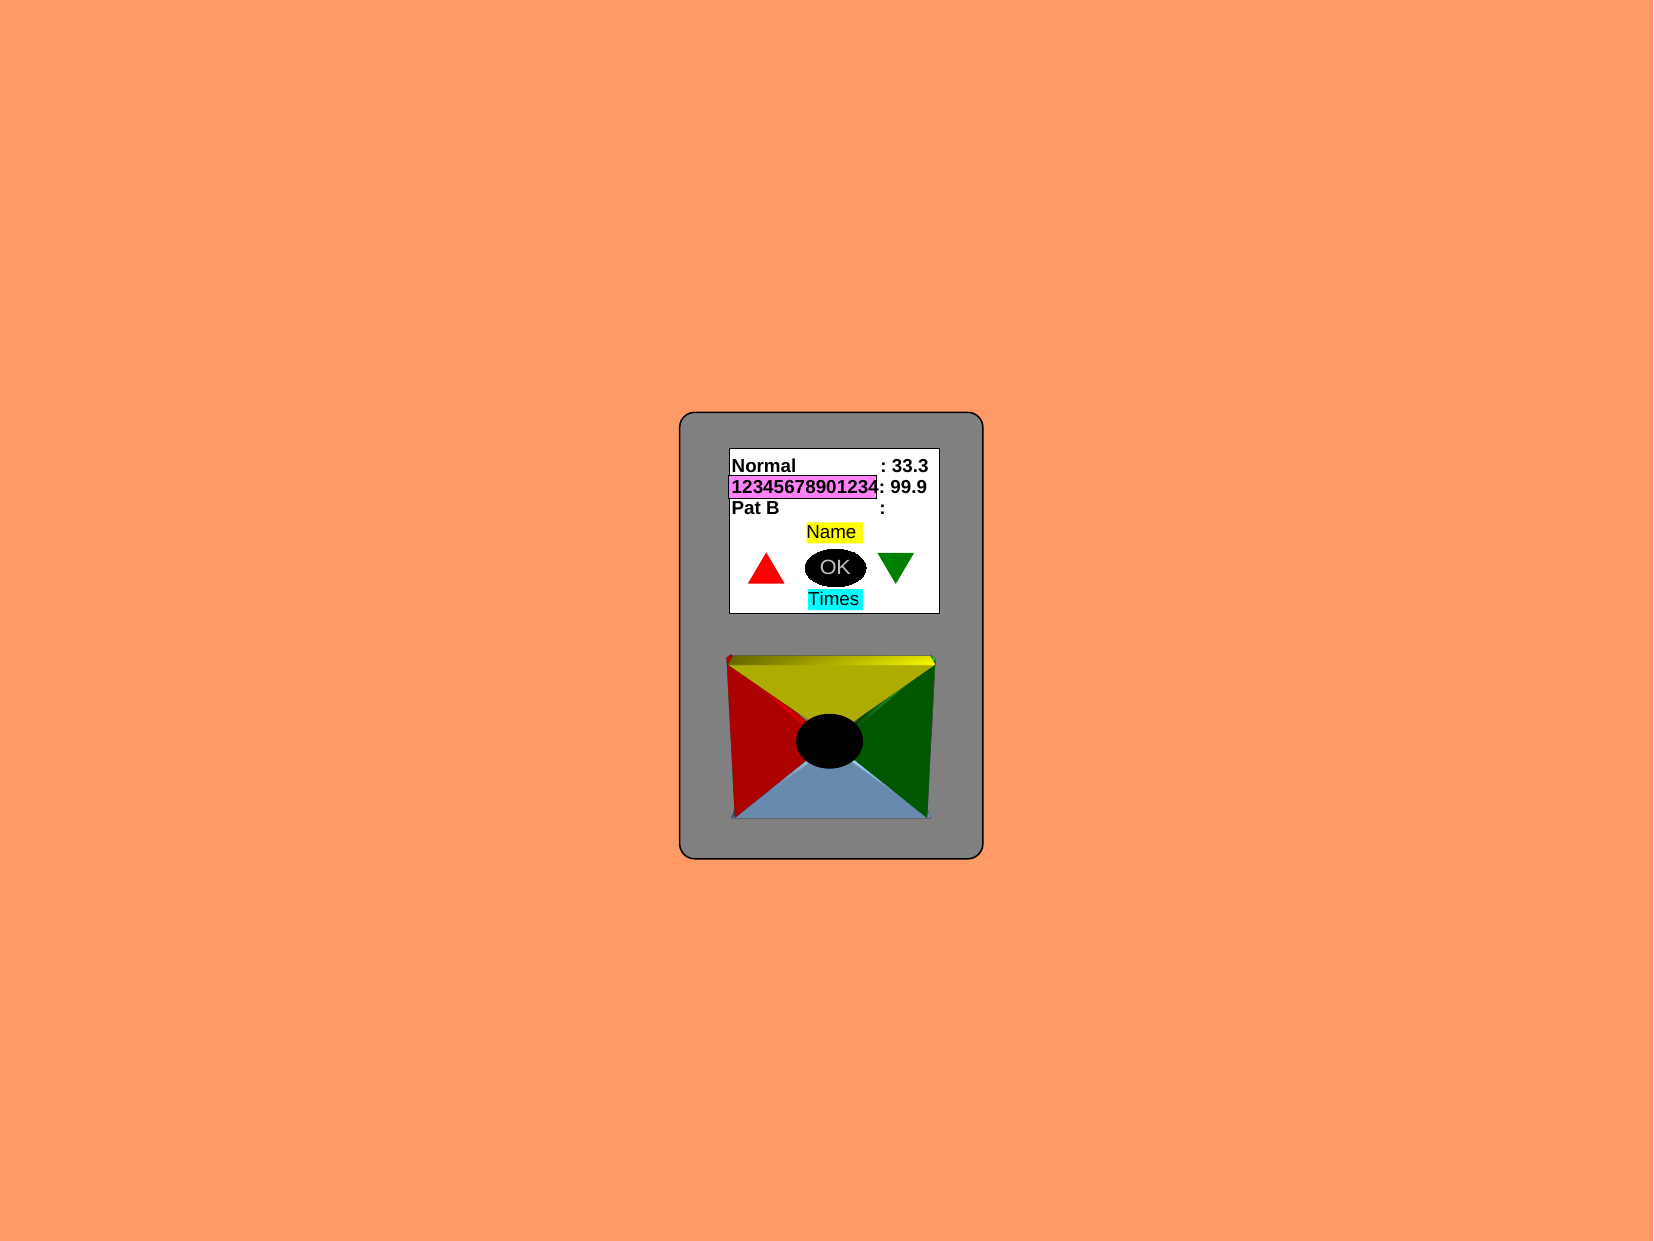

Normal : 33.3
12345678901234: 99.9
Pat B :
Name
OK
Times